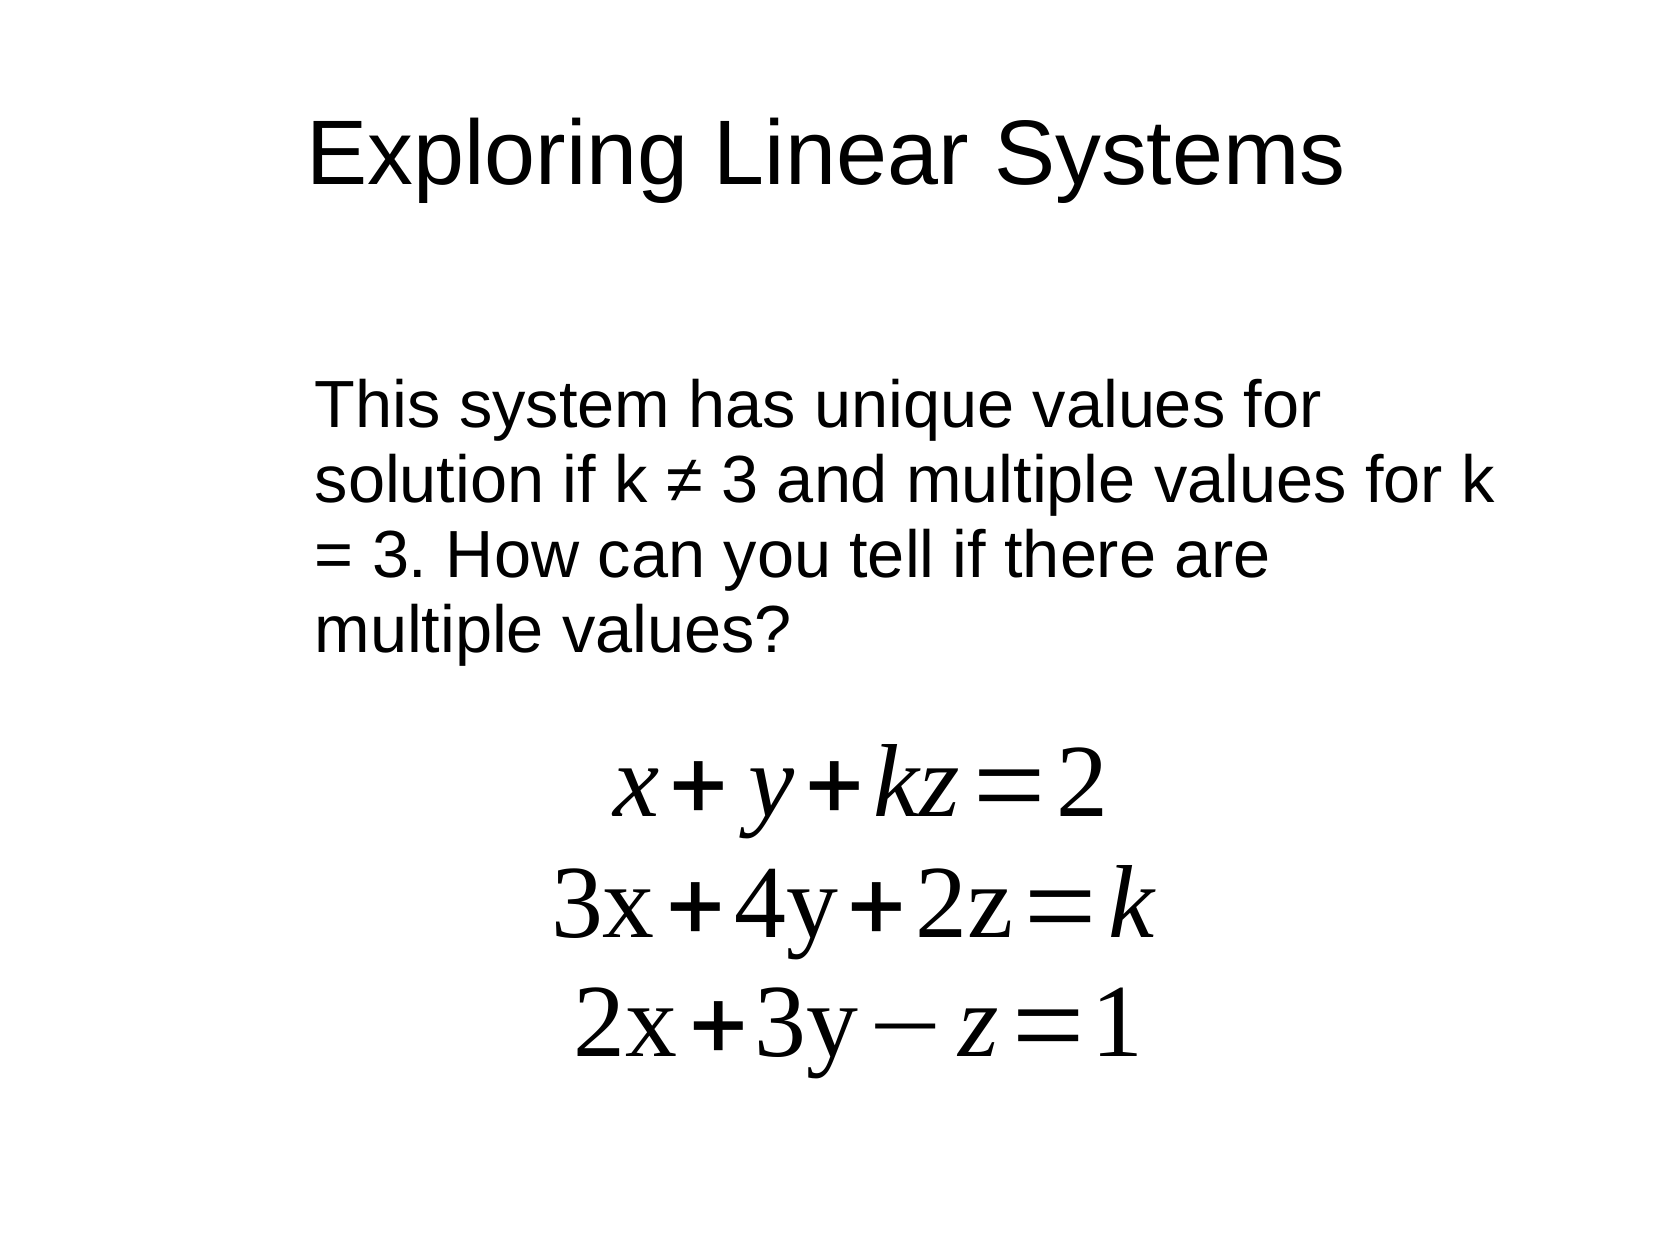

# Exploring Linear Systems
This system has unique values for solution if k ≠ 3 and multiple values for k = 3. How can you tell if there are multiple values?